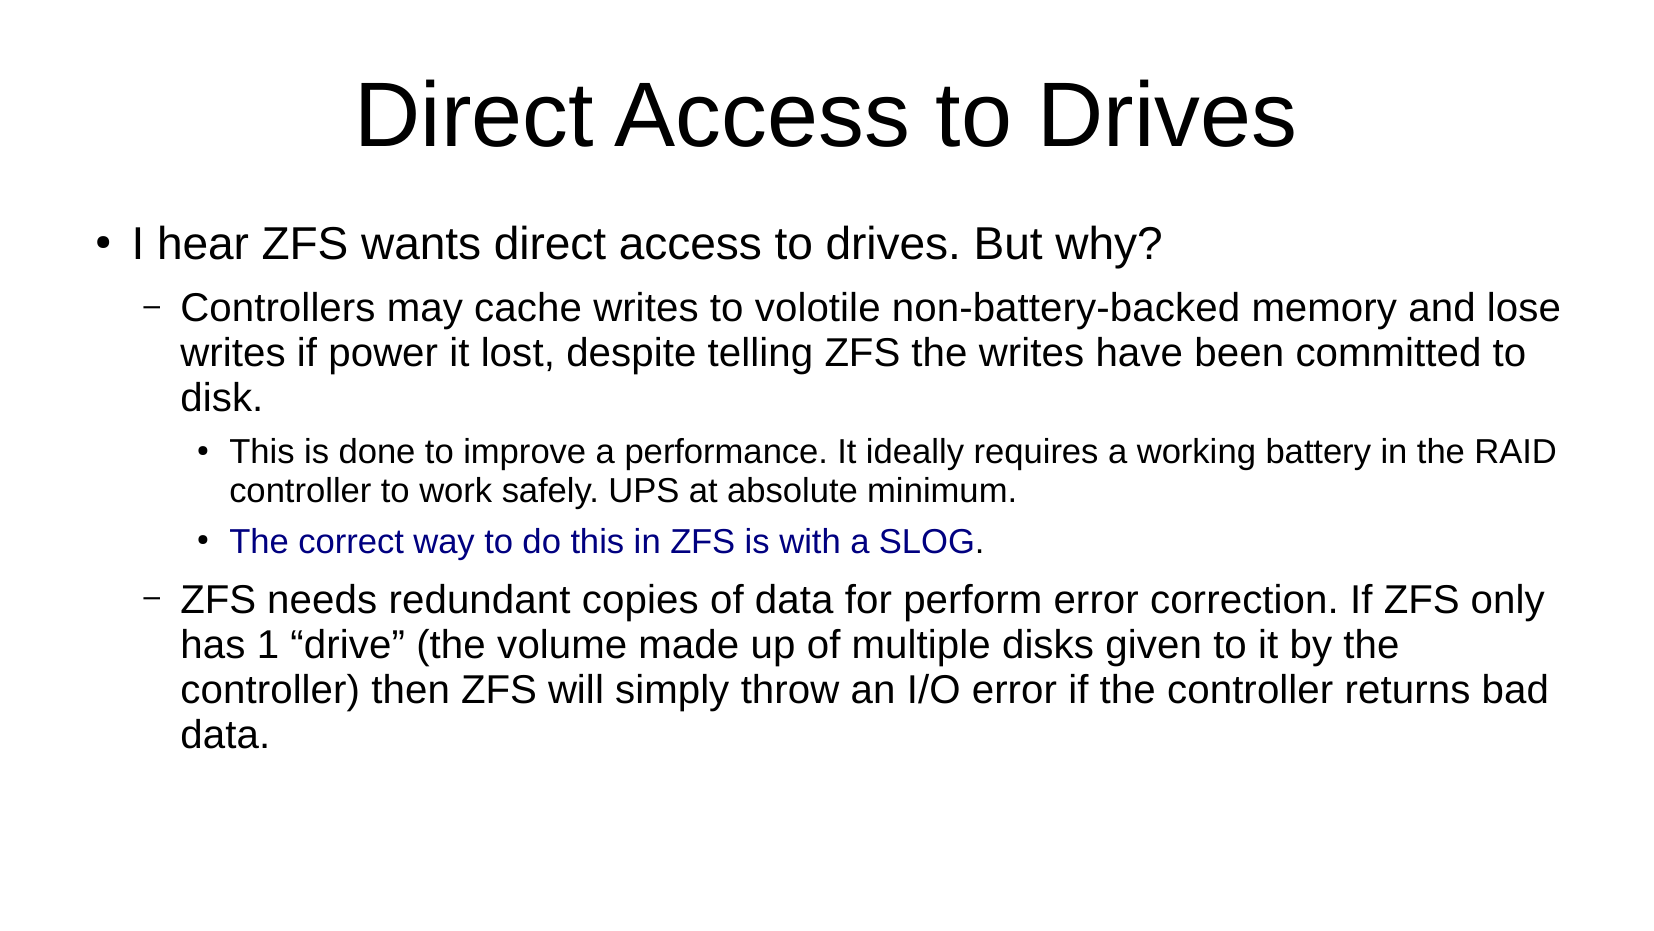

# Direct Access to Drives
I hear ZFS wants direct access to drives. But why?
Controllers may cache writes to volotile non-battery-backed memory and lose writes if power it lost, despite telling ZFS the writes have been committed to disk.
This is done to improve a performance. It ideally requires a working battery in the RAID controller to work safely. UPS at absolute minimum.
The correct way to do this in ZFS is with a SLOG.
ZFS needs redundant copies of data for perform error correction. If ZFS only has 1 “drive” (the volume made up of multiple disks given to it by the controller) then ZFS will simply throw an I/O error if the controller returns bad data.